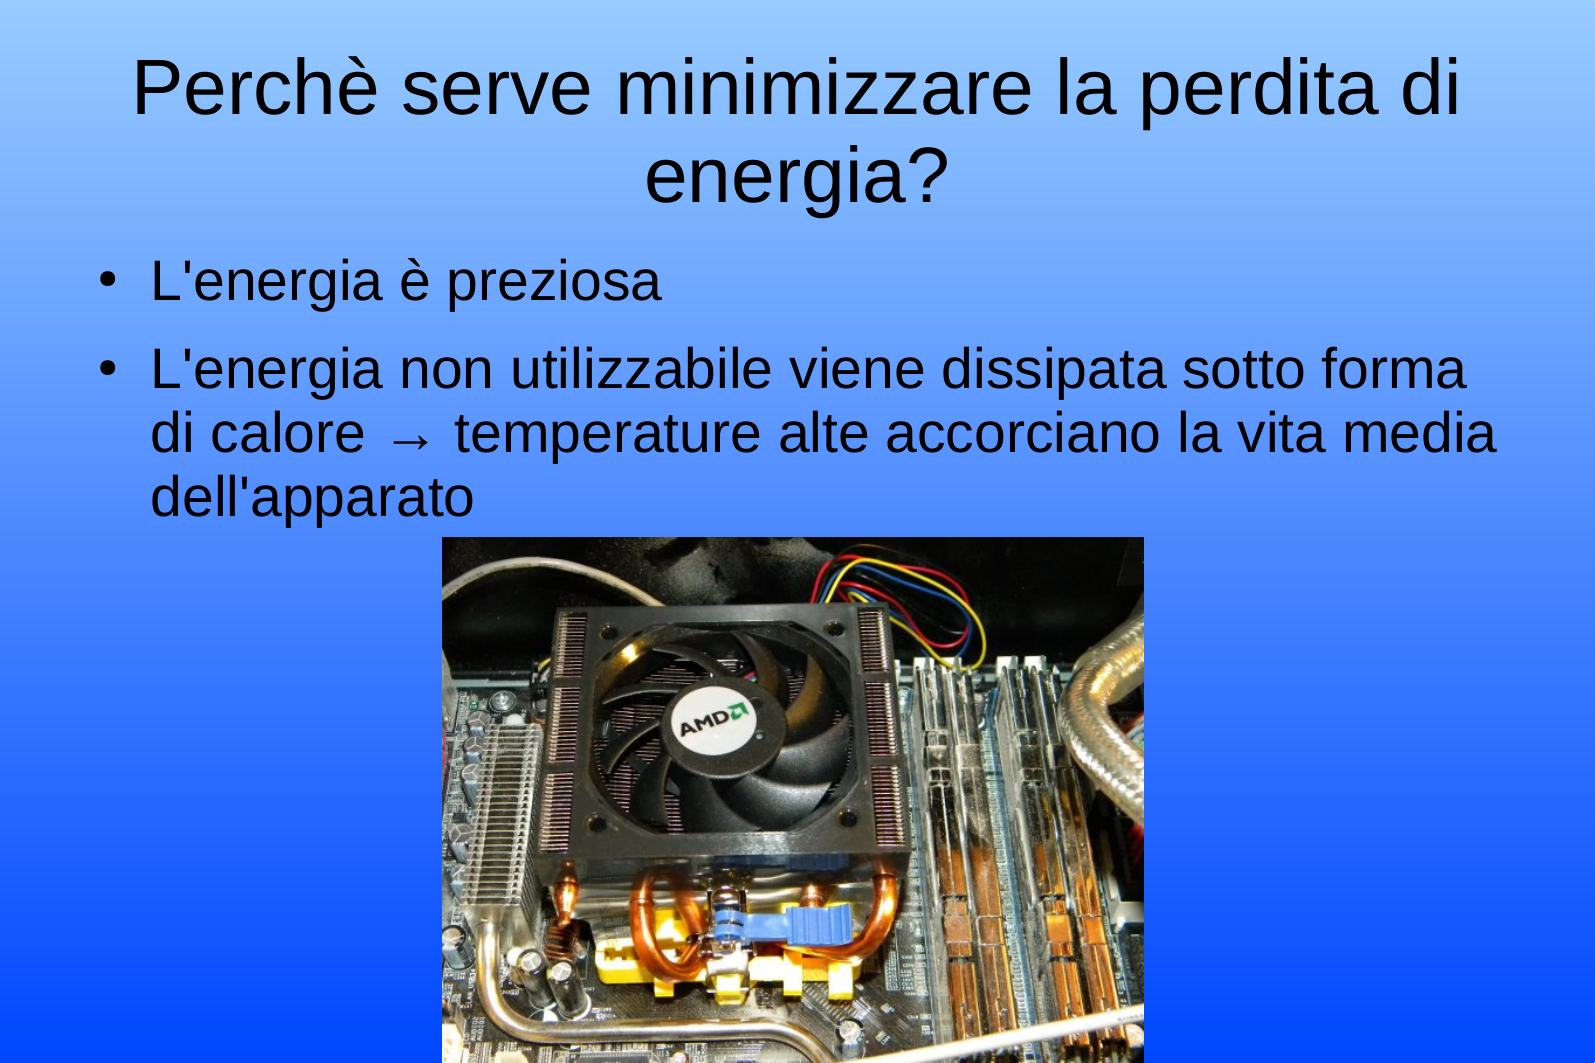

# Perchè serve minimizzare la perdita di energia?
L'energia è preziosa
L'energia non utilizzabile viene dissipata sotto forma di calore → temperature alte accorciano la vita media dell'apparato